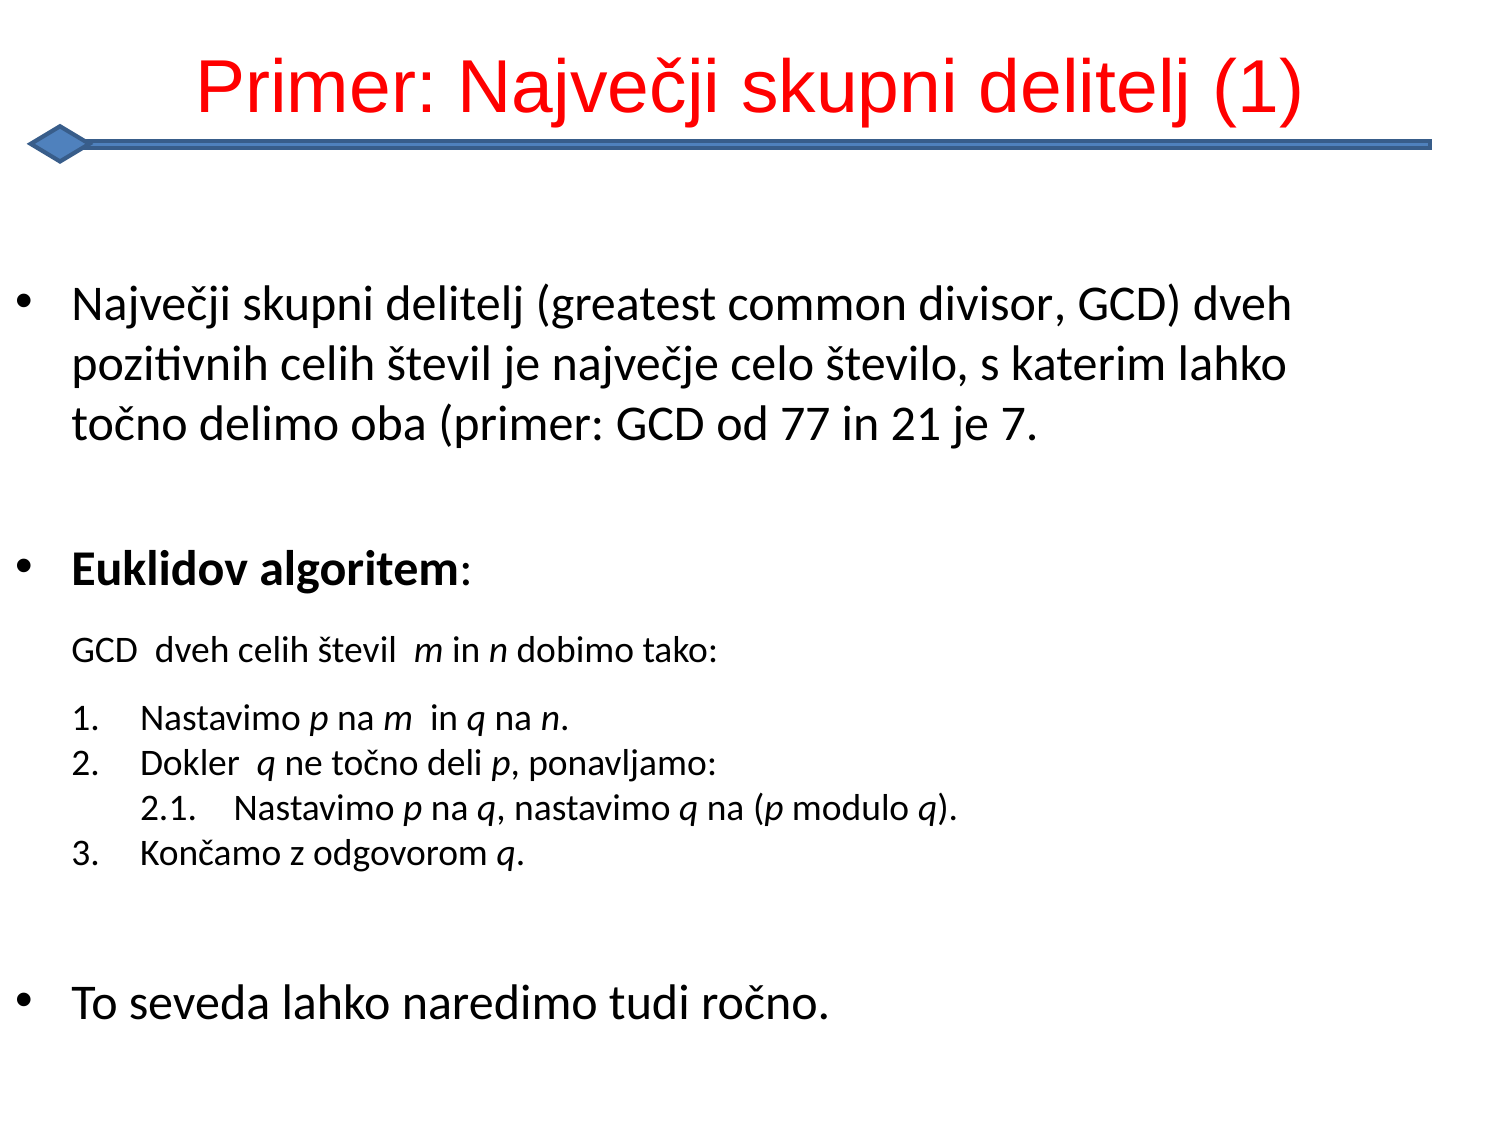

# Primer: Največji skupni delitelj (1)
Največji skupni delitelj (greatest common divisor, GCD) dveh pozitivnih celih števil je največje celo število, s katerim lahko točno delimo oba (primer: GCD od 77 in 21 je 7.
Euklidov algoritem:
	GCD dveh celih števil m in n dobimo tako:
	1.	Nastavimo p na m in q na n.
2.	Dokler q ne točno deli p, ponavljamo:
	2.1.	Nastavimo p na q, nastavimo q na (p modulo q).
3.	Končamo z odgovorom q.
To seveda lahko naredimo tudi ročno.